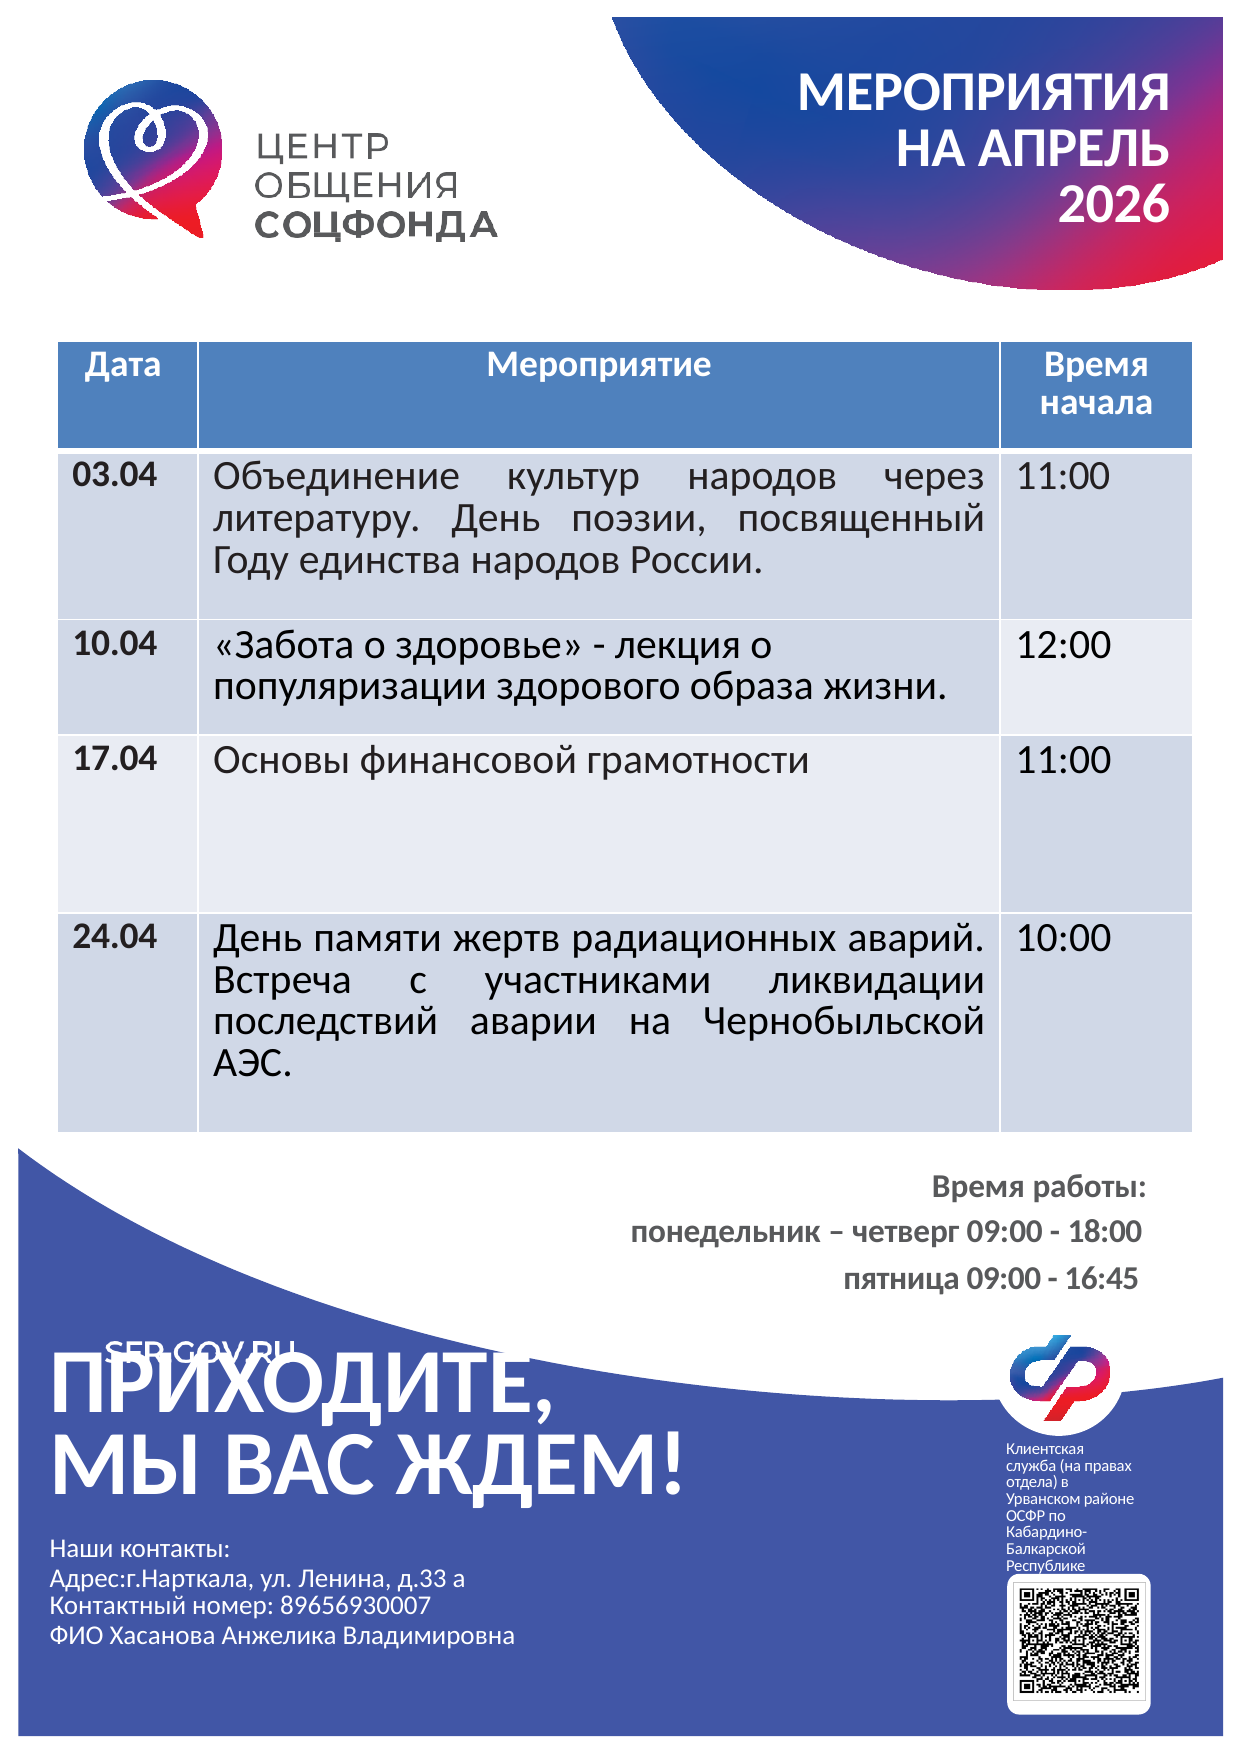

# МЕРОПРИЯТИЯ НА АПРЕЛЬ 2026
| Дата | Мероприятие | Время начала |
| --- | --- | --- |
| 03.04 | Объединение культур народов через литературу. День поэзии, посвященный Году единства народов России. | 11:00 |
| 10.04 | «Забота о здоровье» - лекция о популяризации здорового образа жизни. | 12:00 |
| 17.04 | Основы финансовой грамотности | 11:00 |
| 24.04 | День памяти жертв радиационных аварий. Встреча с участниками ликвидации последствий аварии на Чернобыльской АЭС. | 10:00 |
Время работы: понедельник – четверг 09:00 - 18:00
пятница 09:00 - 16:45
ПРИХОДИТЕ, МЫ ВАС ЖДЕМ!
Наши контакты:
Адрес:г.Нарткала, ул. Ленина, д.33 а
Контактный номер: 89656930007
ФИО Хасанова Анжелика Владимировна
Клиентская служба (на правах отдела) в Урванском районе ОСФР по Кабардино-Балкарской Республике